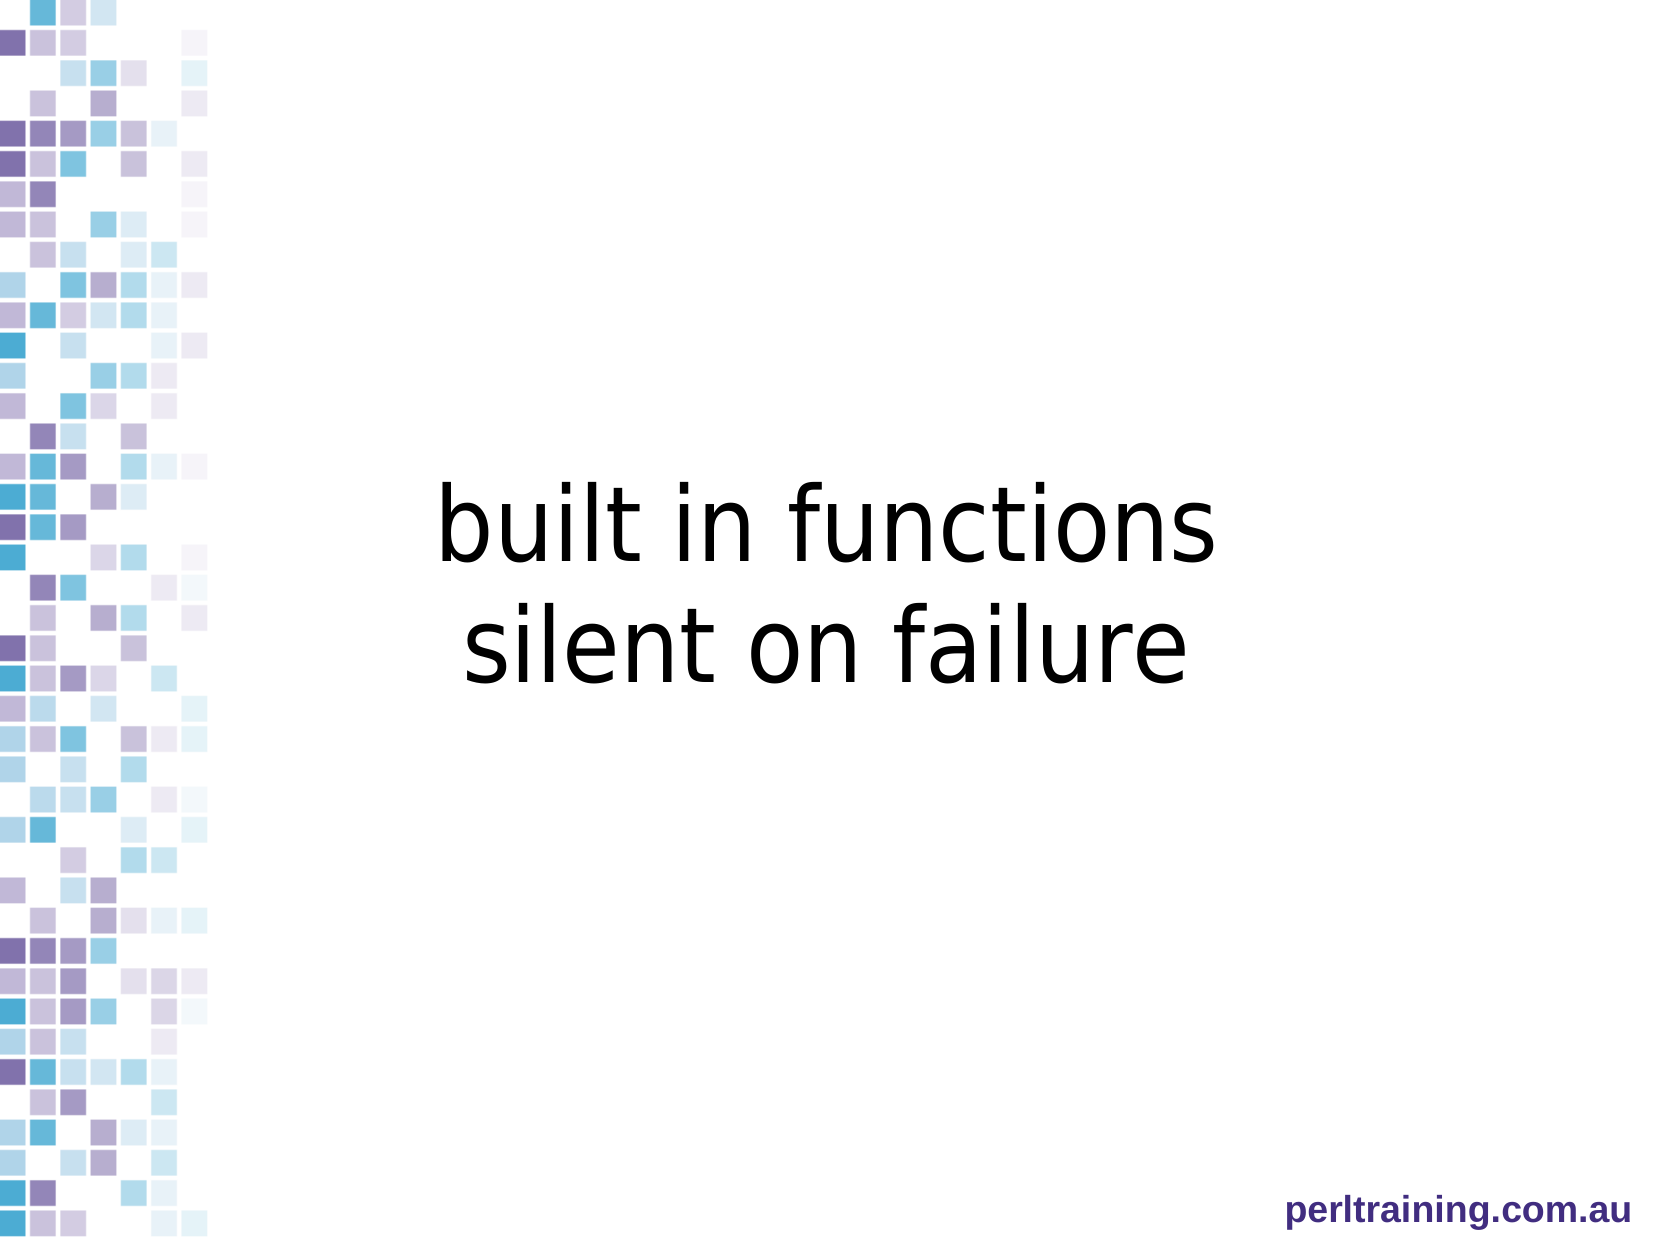

# built in functions silent on failure